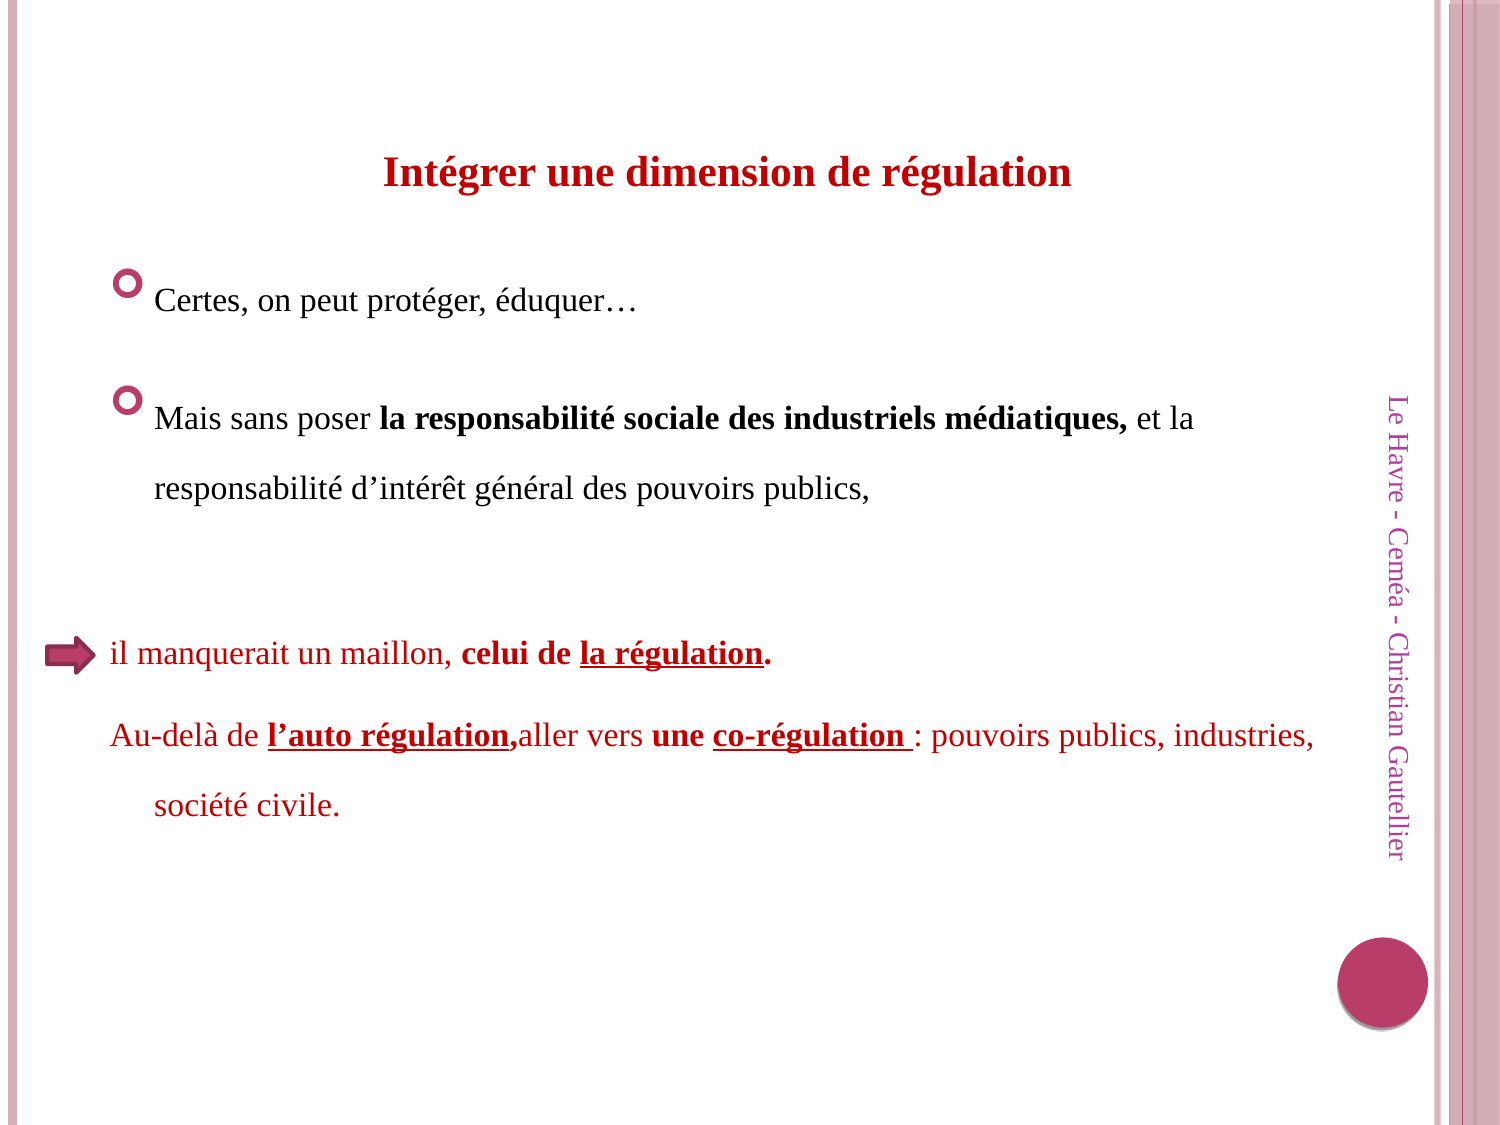

# Intégrer une dimension de régulation
Certes, on peut protéger, éduquer…
Mais sans poser la responsabilité sociale des industriels médiatiques, et la responsabilité d’intérêt général des pouvoirs publics,
il manquerait un maillon, celui de la régulation.
Au-delà de l’auto régulation,aller vers une co-régulation : pouvoirs publics, industries, société civile.
Le Havre - Ceméa - Christian Gautellier